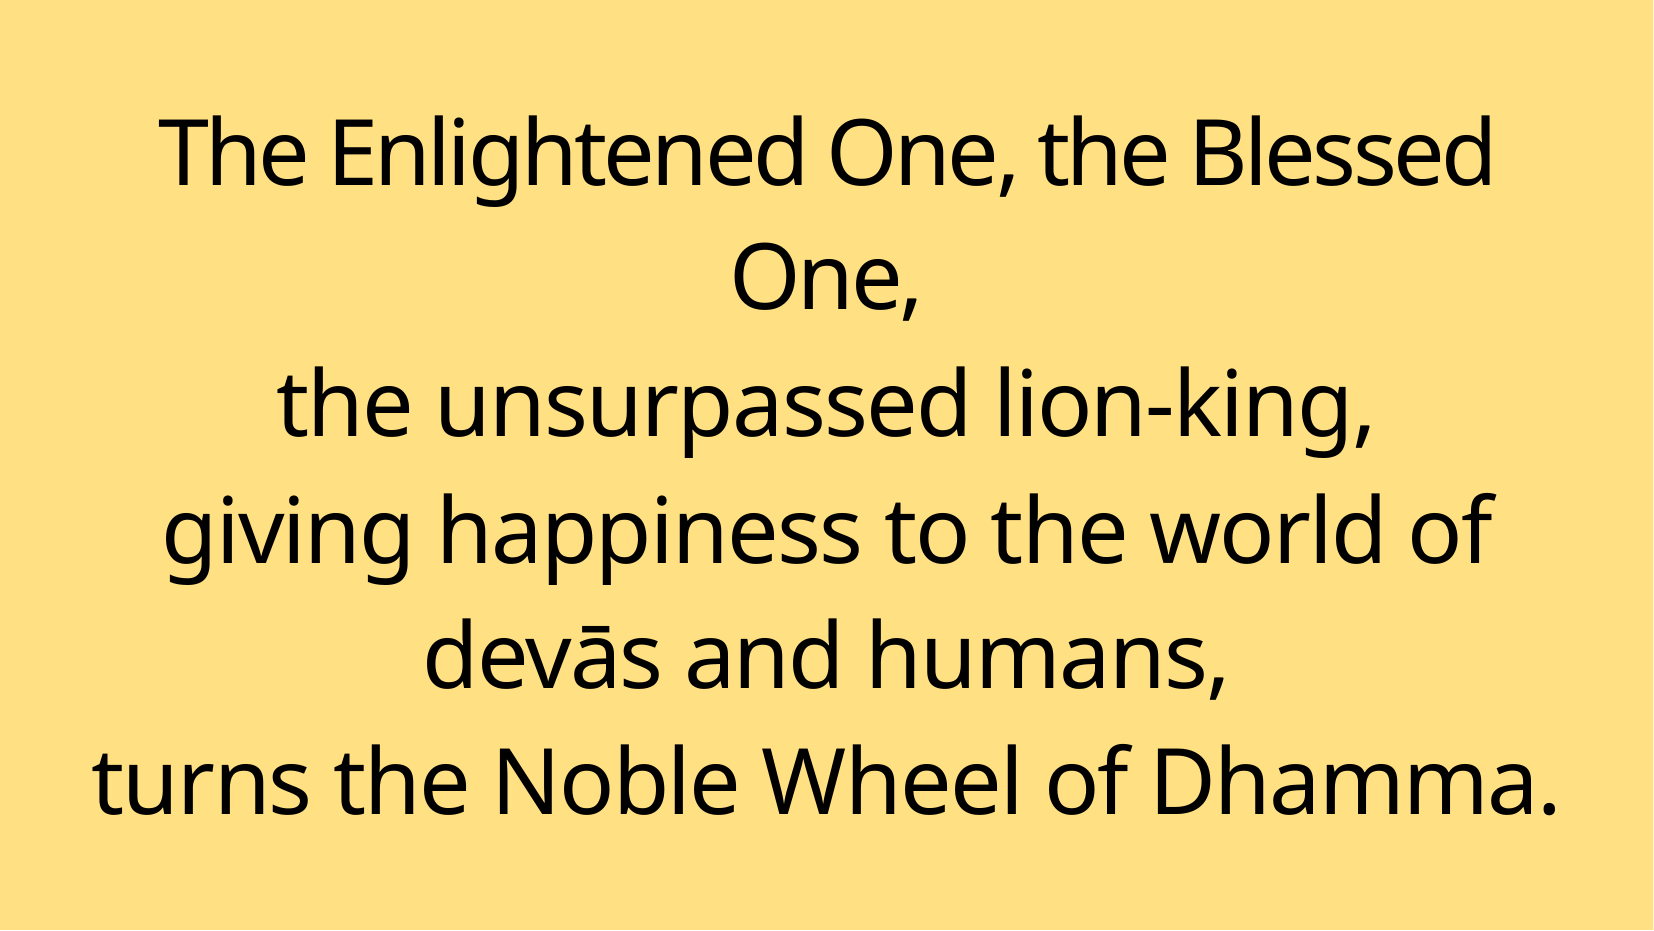

# The Enlightened One, the Blessed One,
the unsurpassed lion-king,
giving happiness to the world of devās and humans,
turns the Noble Wheel of Dhamma.